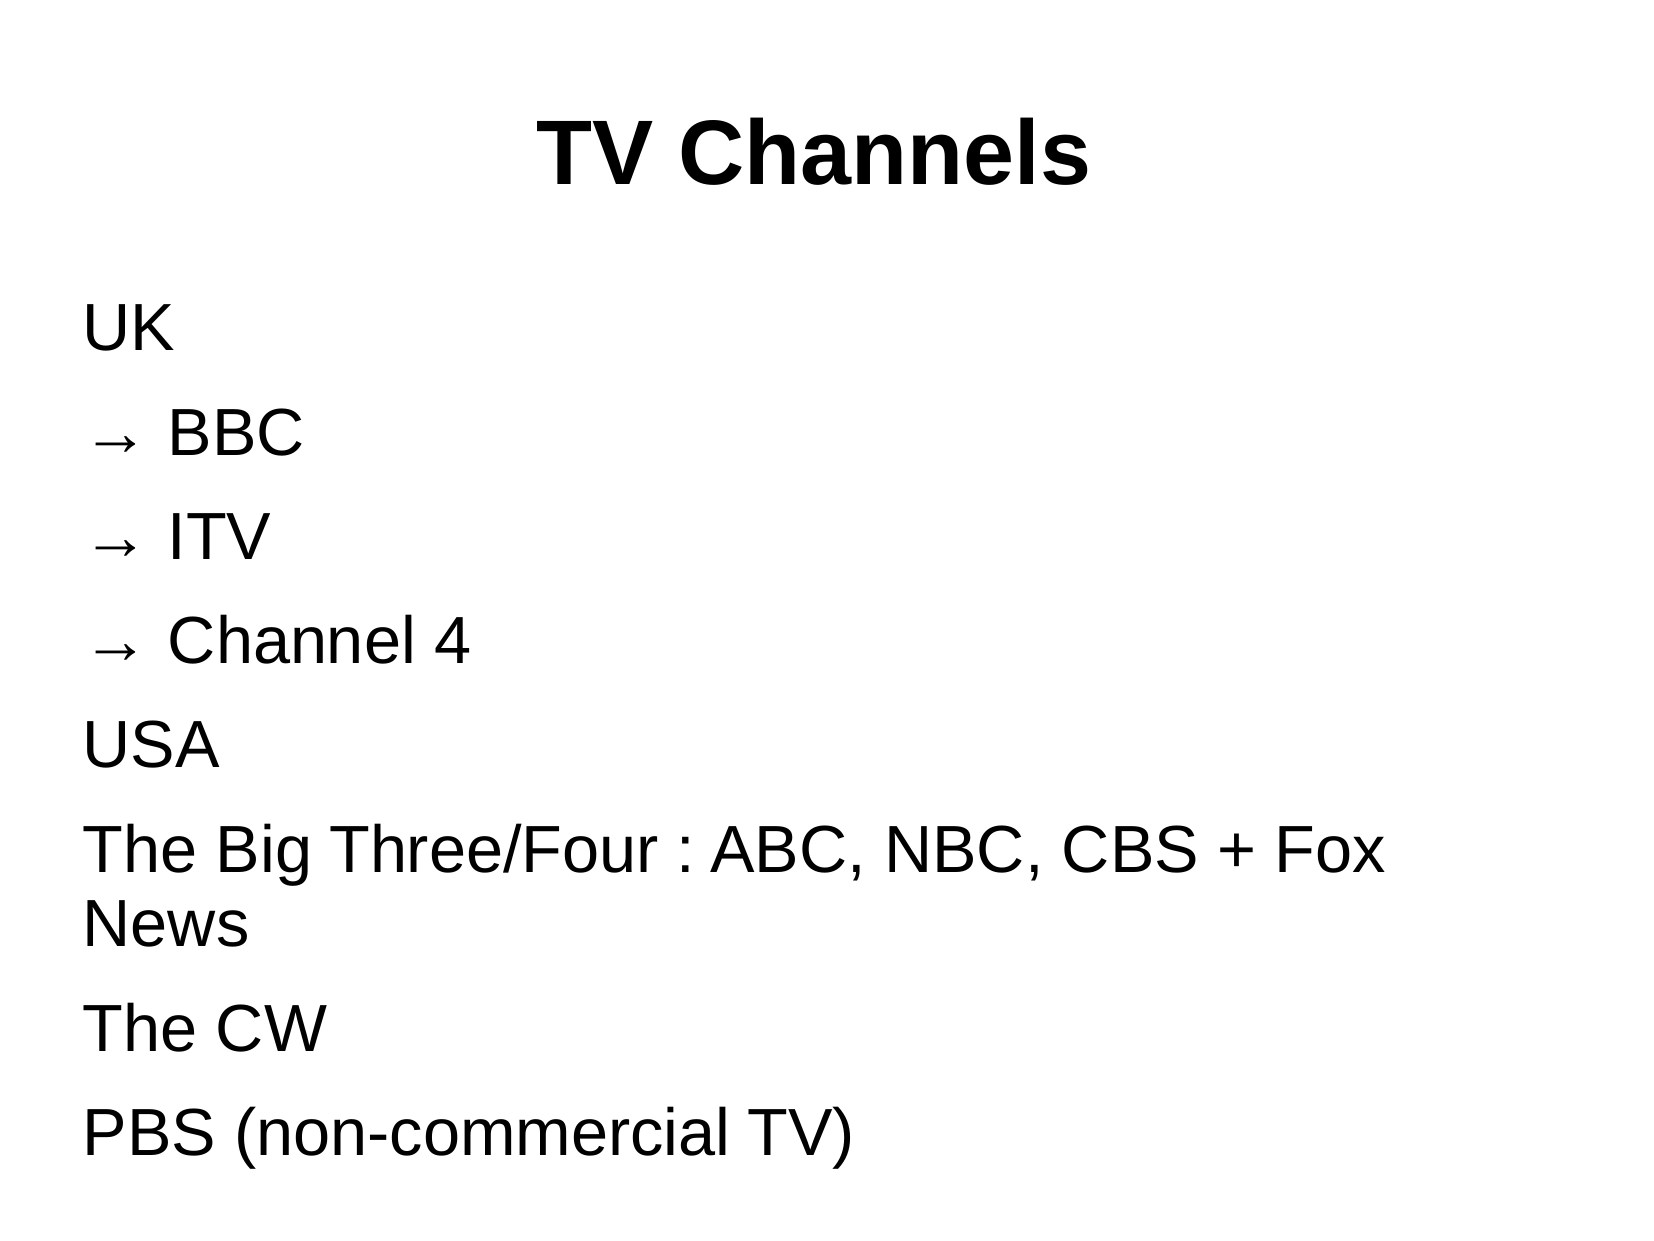

# TV Channels
UK
→ BBC
→ ITV
→ Channel 4
USA
The Big Three/Four : ABC, NBC, CBS + Fox News
The CW
PBS (non-commercial TV)